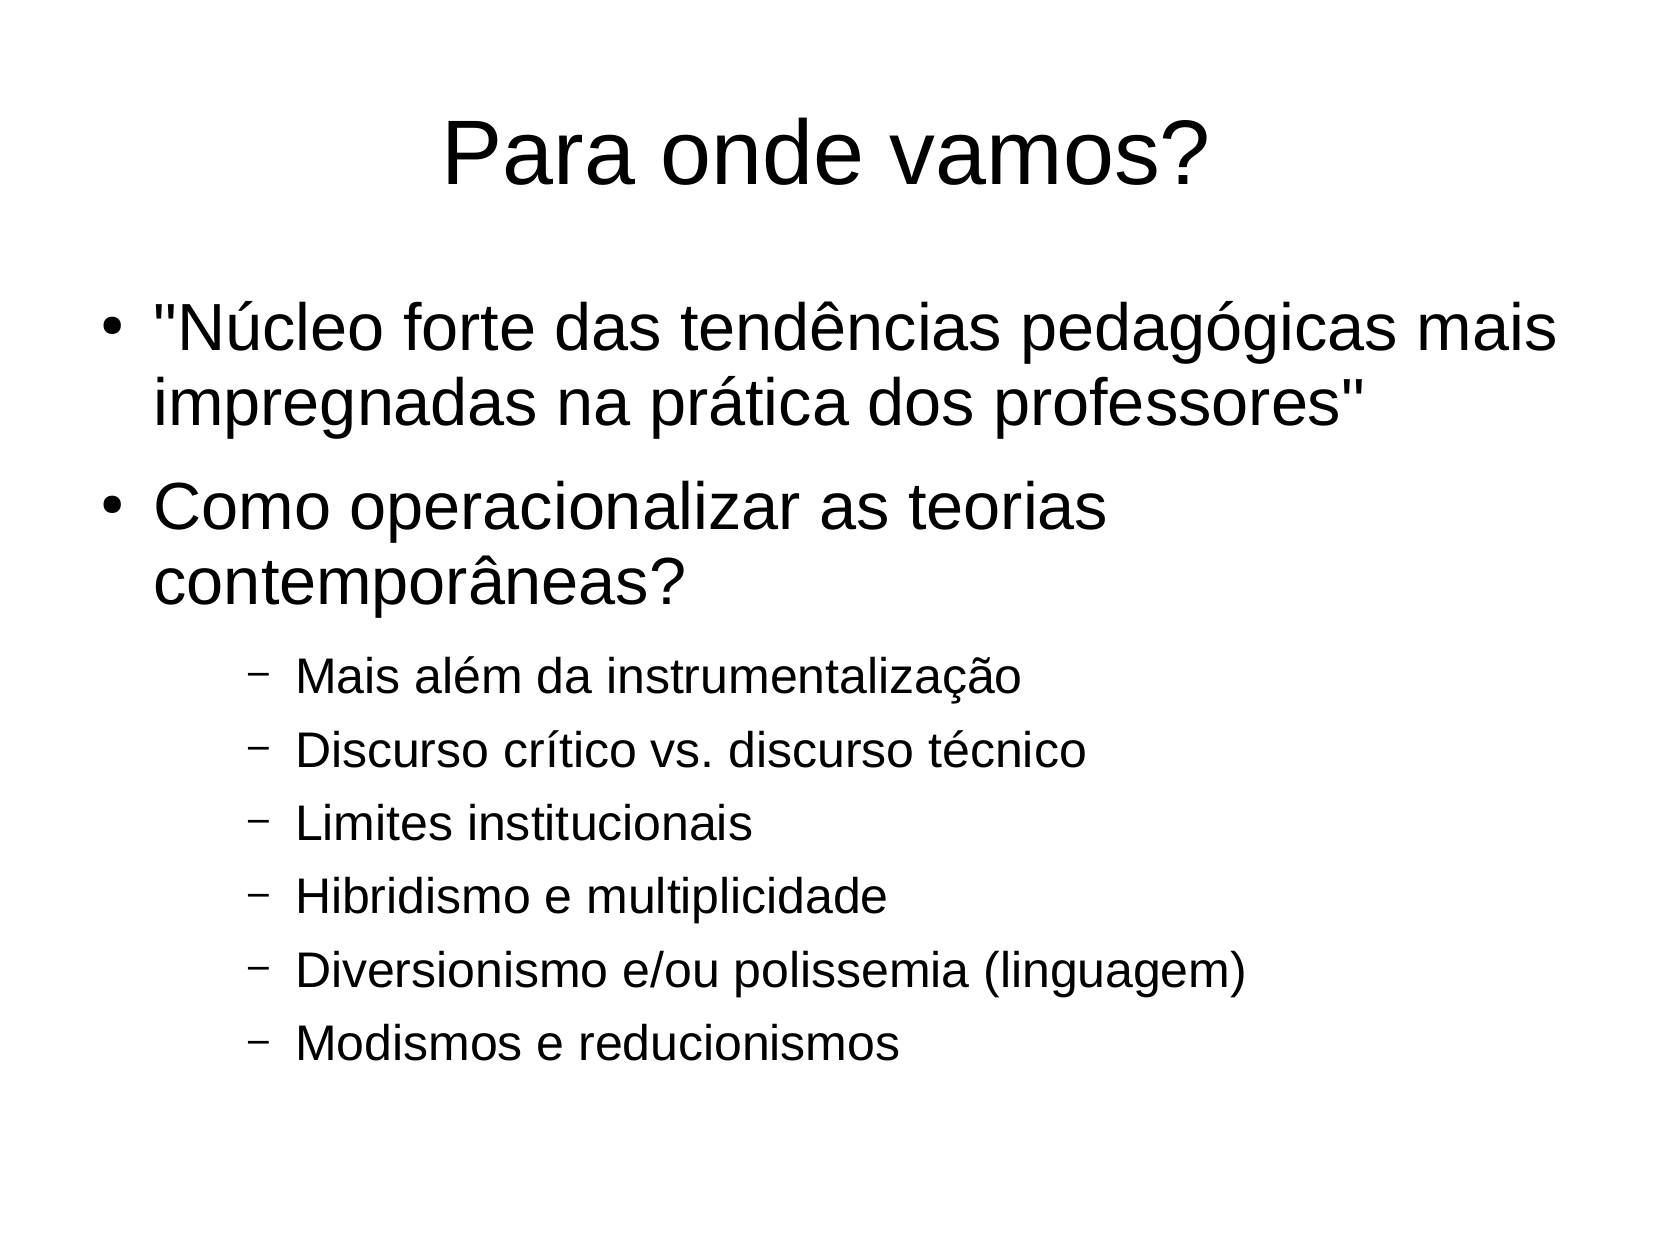

# Para onde vamos?
"Núcleo forte das tendências pedagógicas mais impregnadas na prática dos professores"
Como operacionalizar as teorias contemporâneas?
Mais além da instrumentalização
Discurso crítico vs. discurso técnico
Limites institucionais
Hibridismo e multiplicidade
Diversionismo e/ou polissemia (linguagem)
Modismos e reducionismos